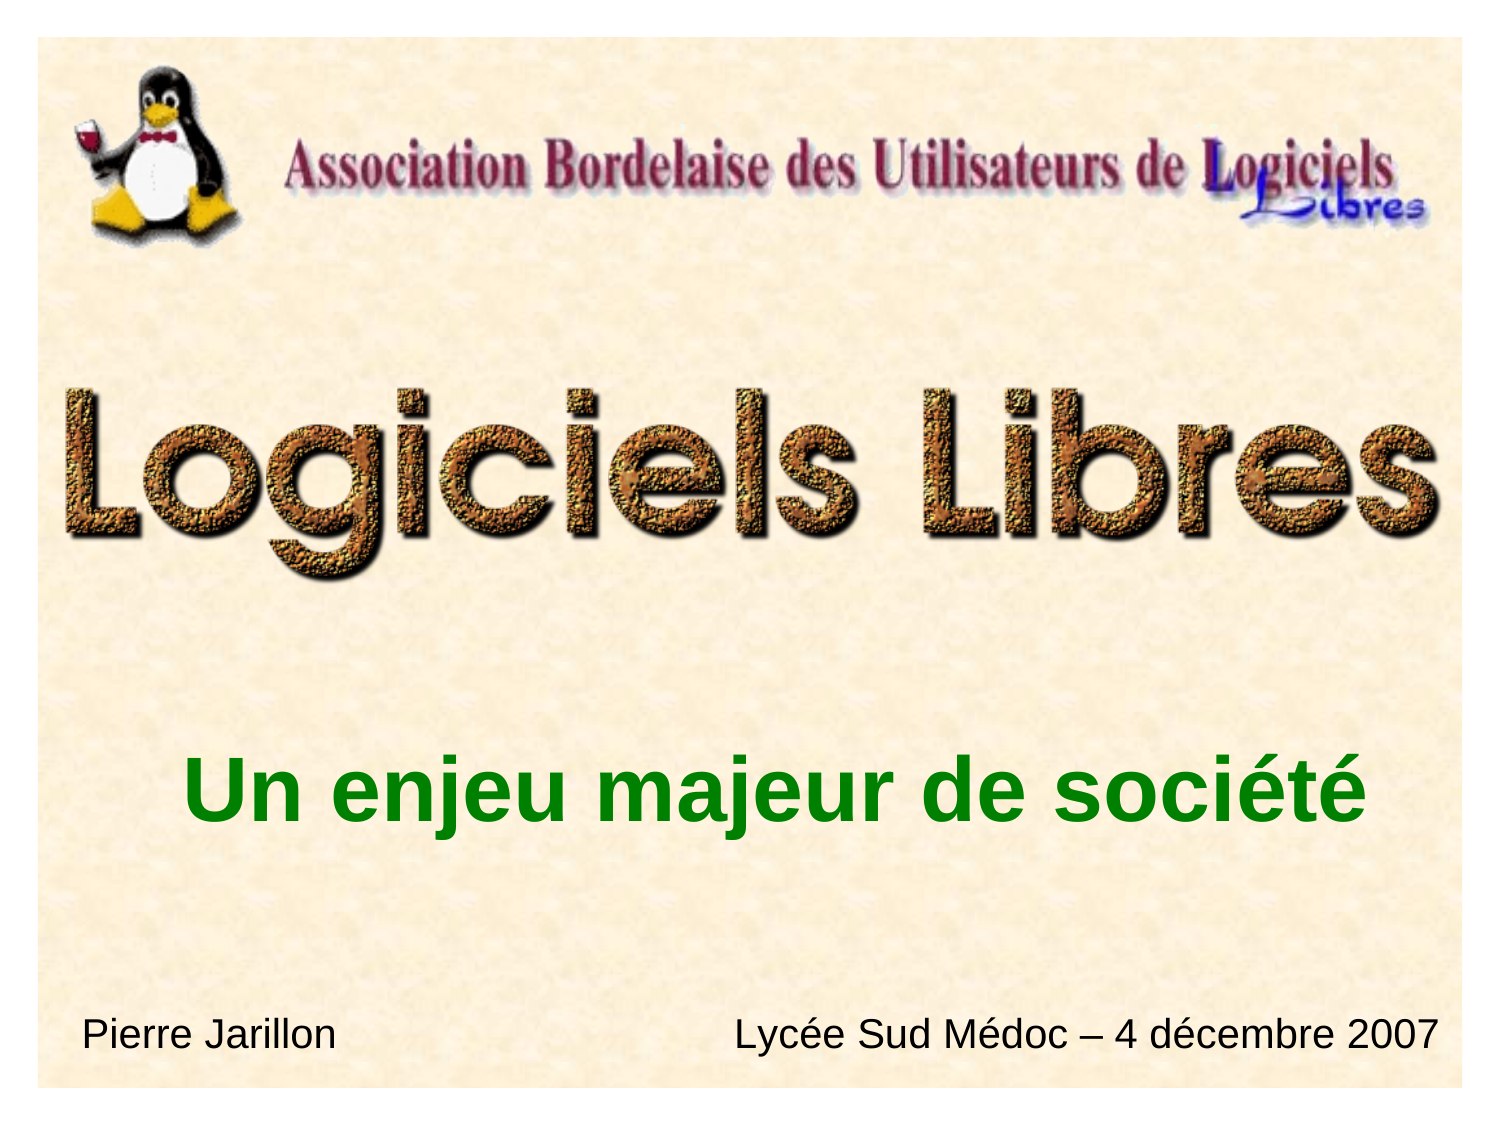

Un enjeu majeur de société
Pierre Jarillon 						Lycée Sud Médoc – 4 décembre 2007